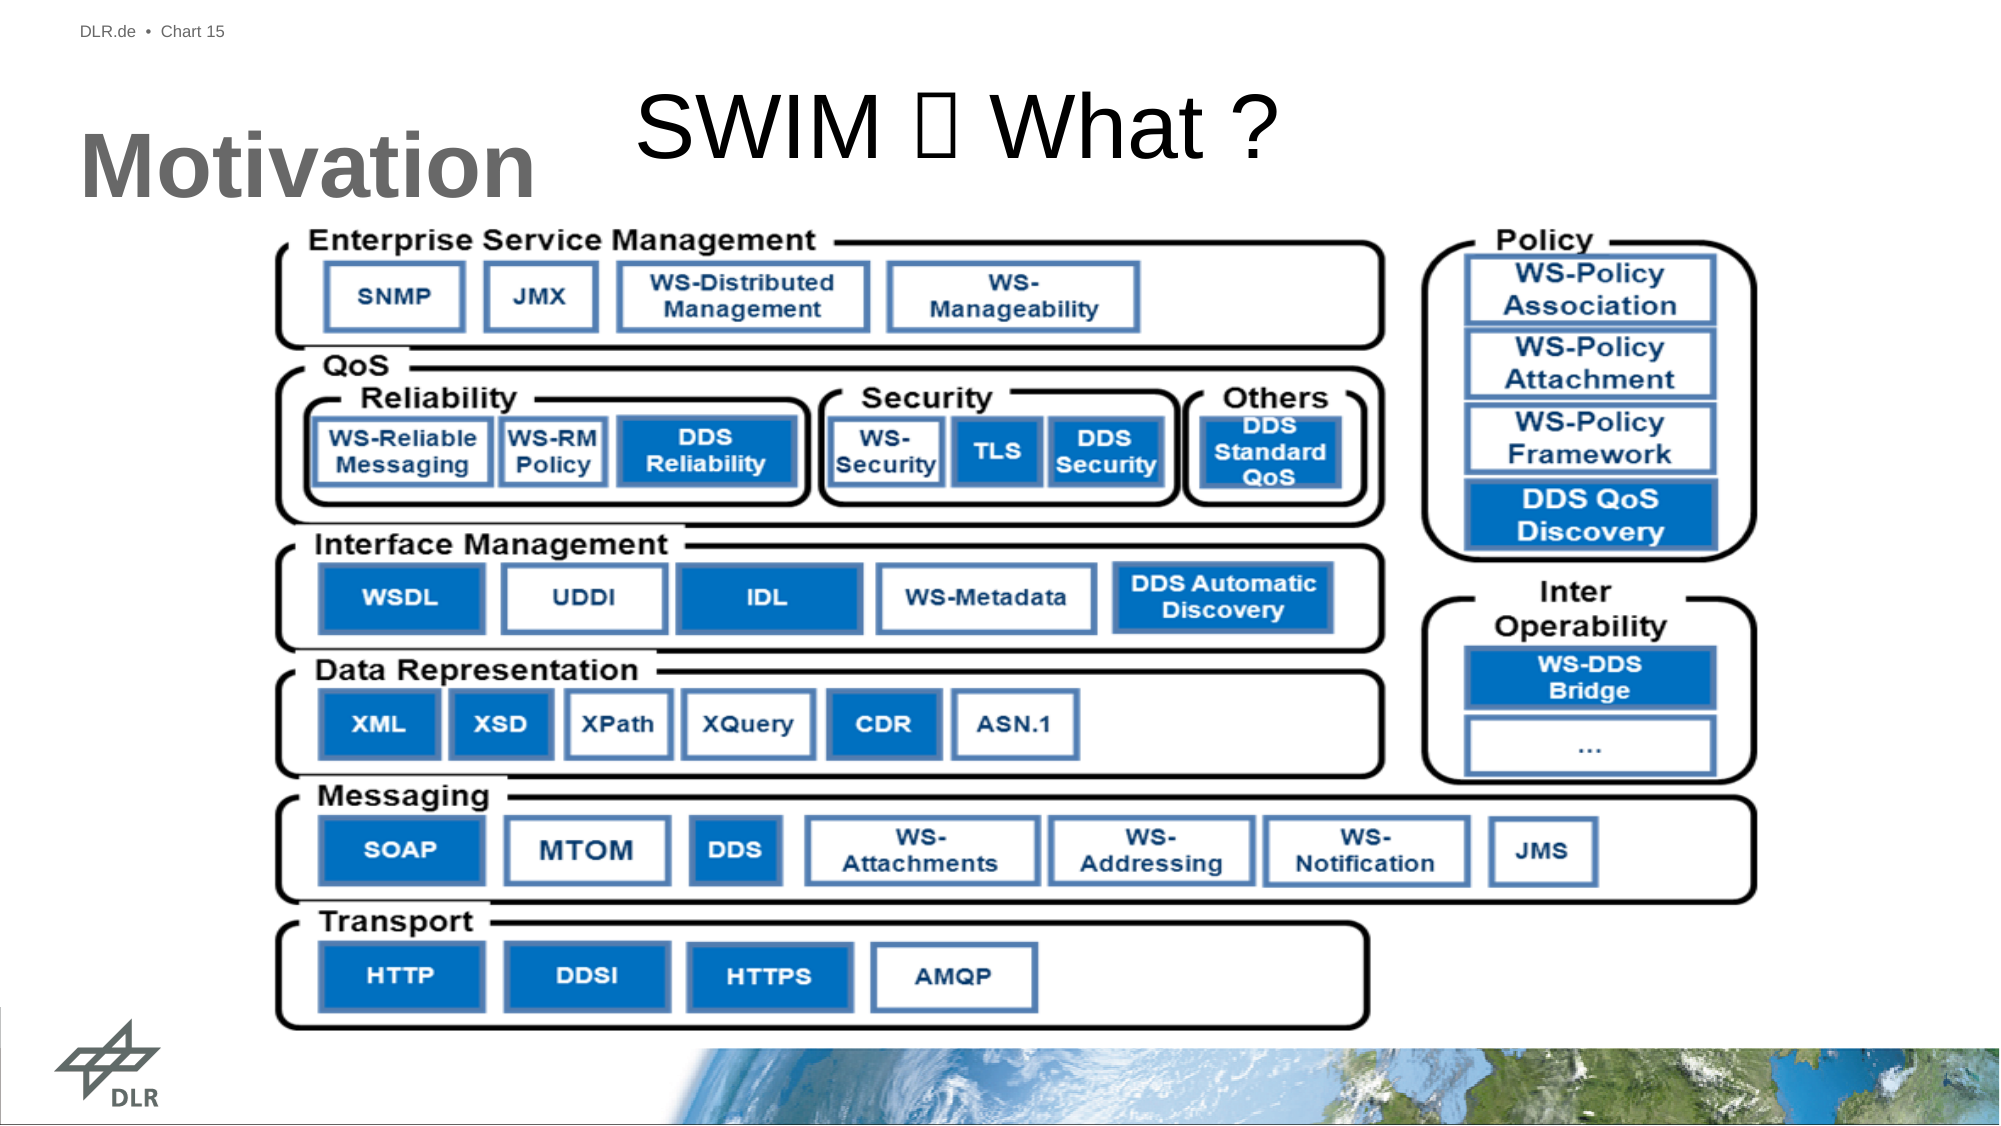

DLR.de • Chart
SWIM  What ?
# Motivation